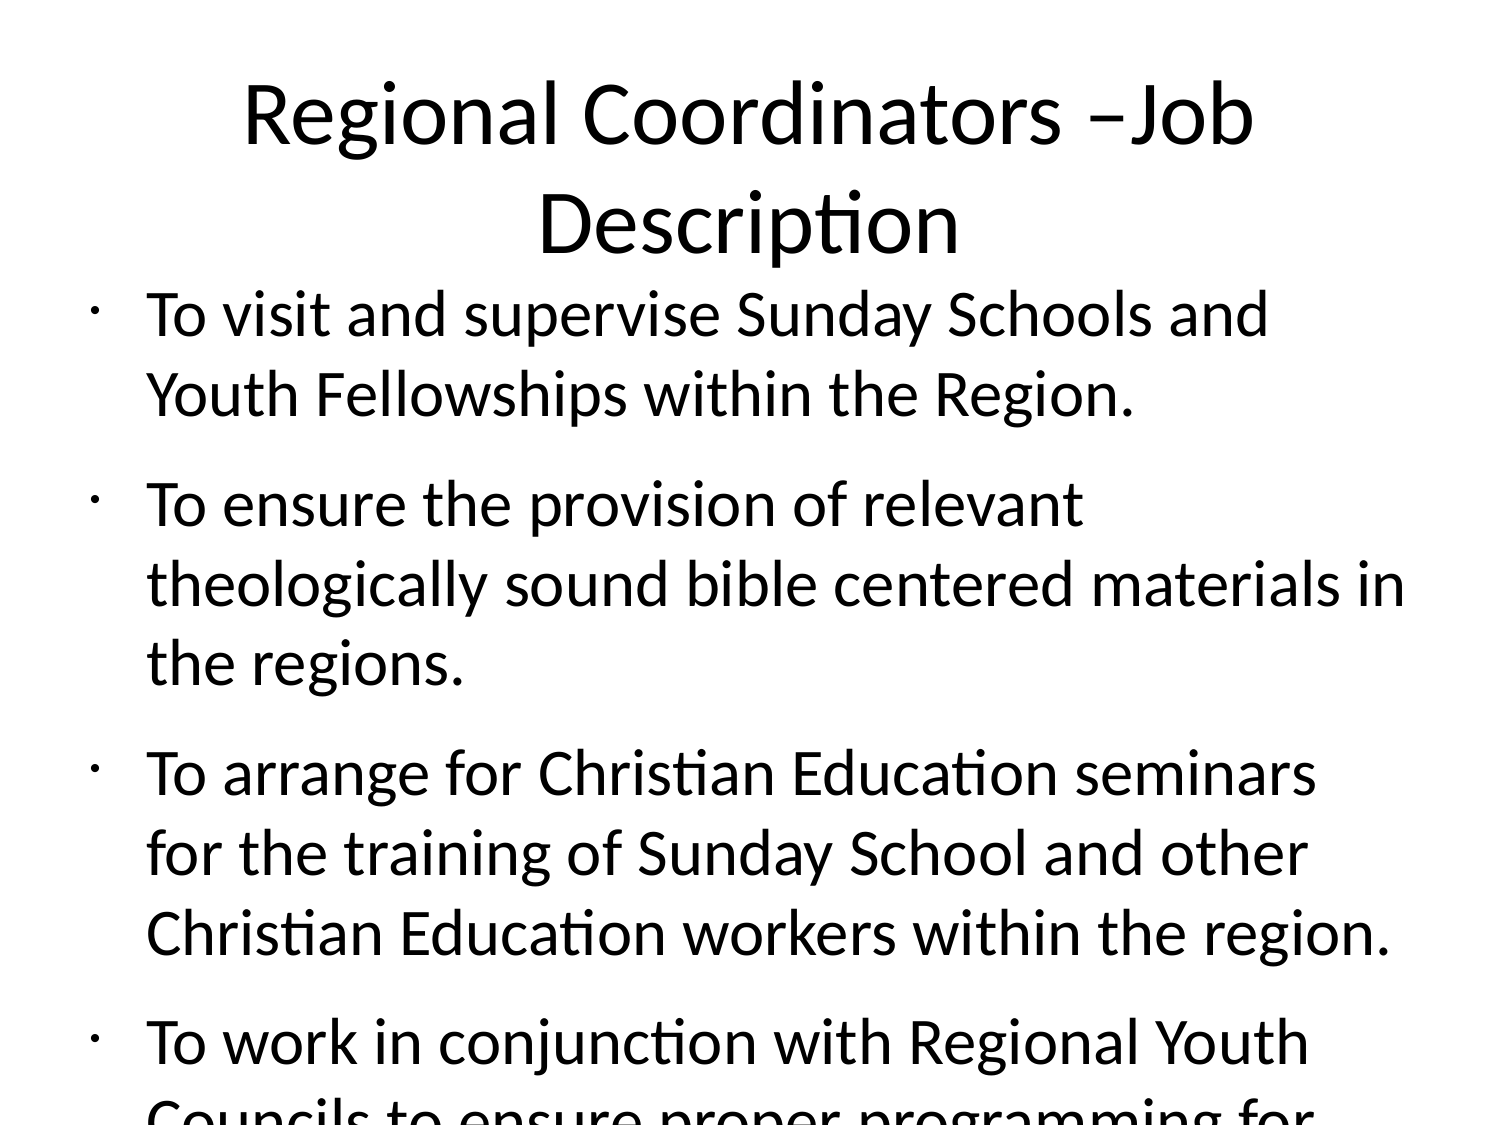

# Regional Coordinators –Job Description
To visit and supervise Sunday Schools and Youth Fellowships within the Region.
To ensure the provision of relevant theologically sound bible centered materials in the regions.
To arrange for Christian Education seminars for the training of Sunday School and other Christian Education workers within the region.
To work in conjunction with Regional Youth Councils to ensure proper programming for Youth Fellowship and for the enlistment of Camp Personnel.